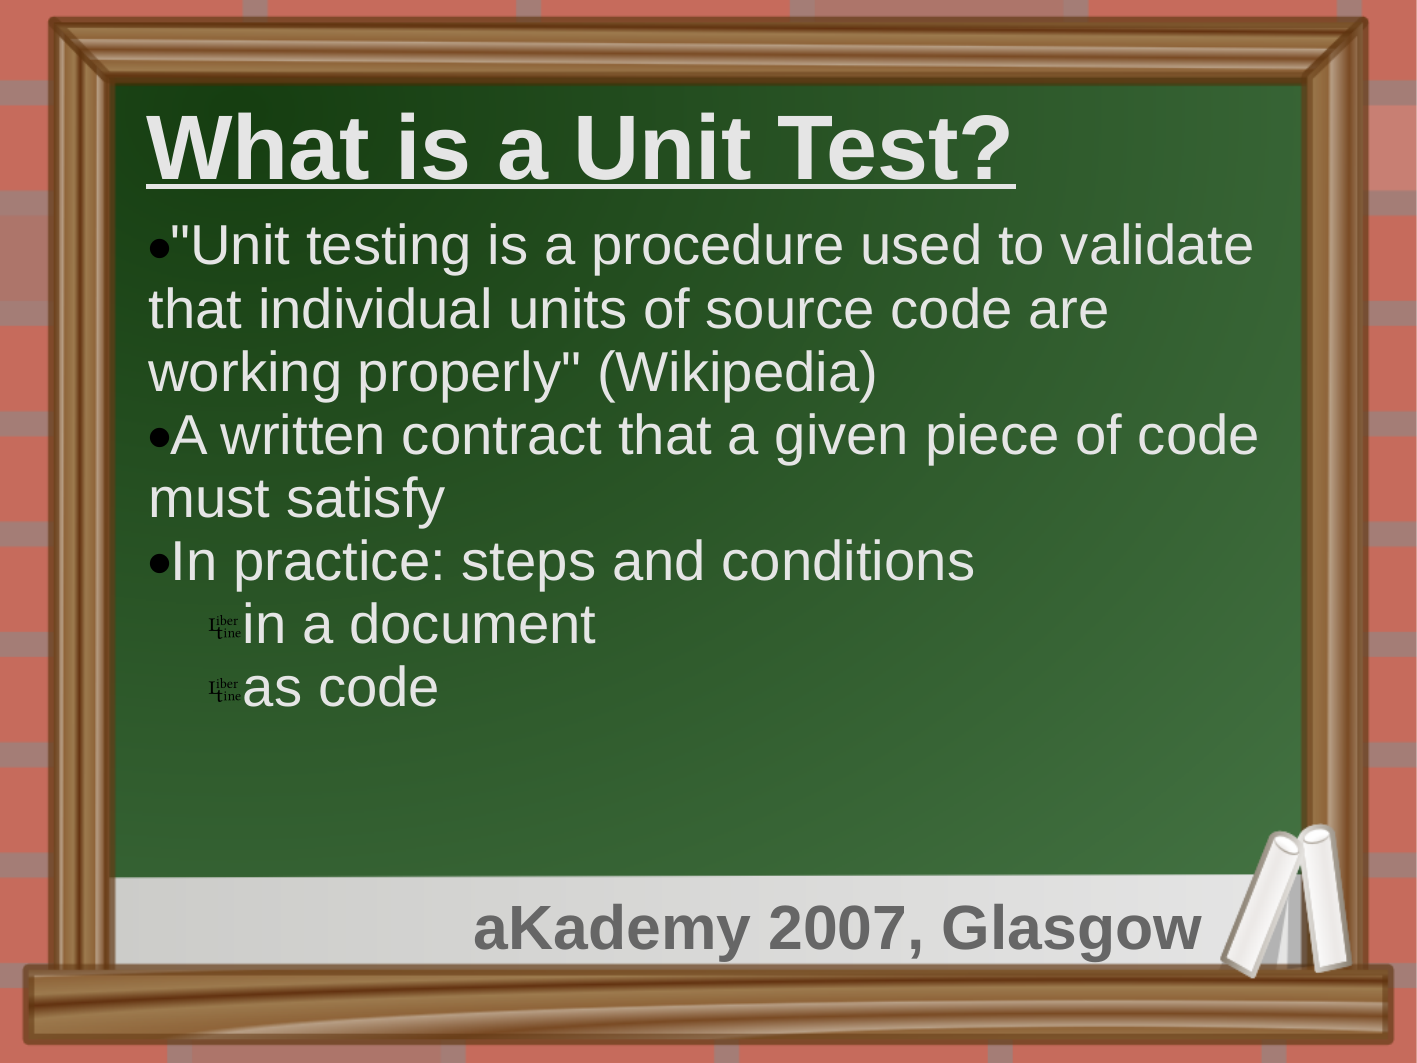

What is a Unit Test?
"Unit testing is a procedure used to validate that individual units of source code are working properly" (Wikipedia)
A written contract that a given piece of code must satisfy
In practice: steps and conditions
in a document
as code